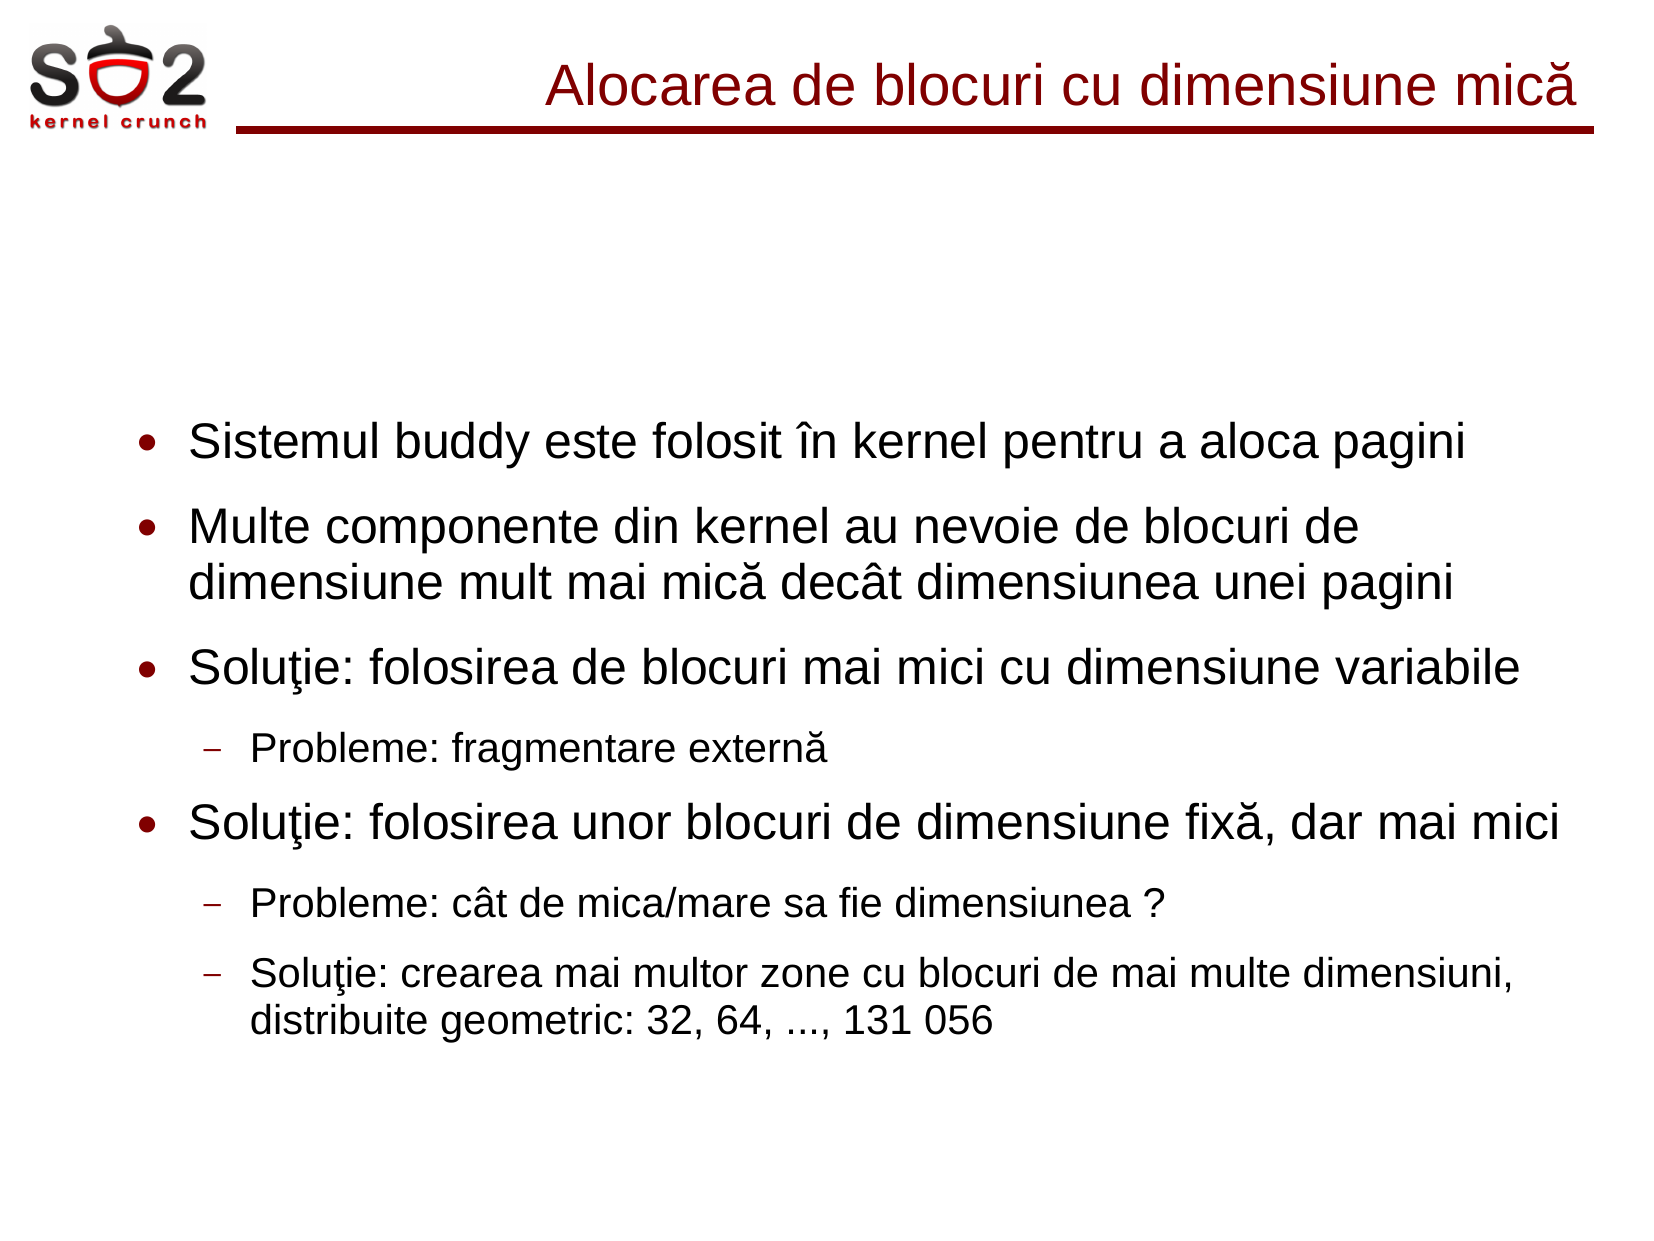

# Alocarea de blocuri cu dimensiune mică
Sistemul buddy este folosit în kernel pentru a aloca pagini
Multe componente din kernel au nevoie de blocuri de dimensiune mult mai mică decât dimensiunea unei pagini
Soluţie: folosirea de blocuri mai mici cu dimensiune variabile
Probleme: fragmentare externă
Soluţie: folosirea unor blocuri de dimensiune fixă, dar mai mici
Probleme: cât de mica/mare sa fie dimensiunea ?
Soluţie: crearea mai multor zone cu blocuri de mai multe dimensiuni, distribuite geometric: 32, 64, ..., 131 056